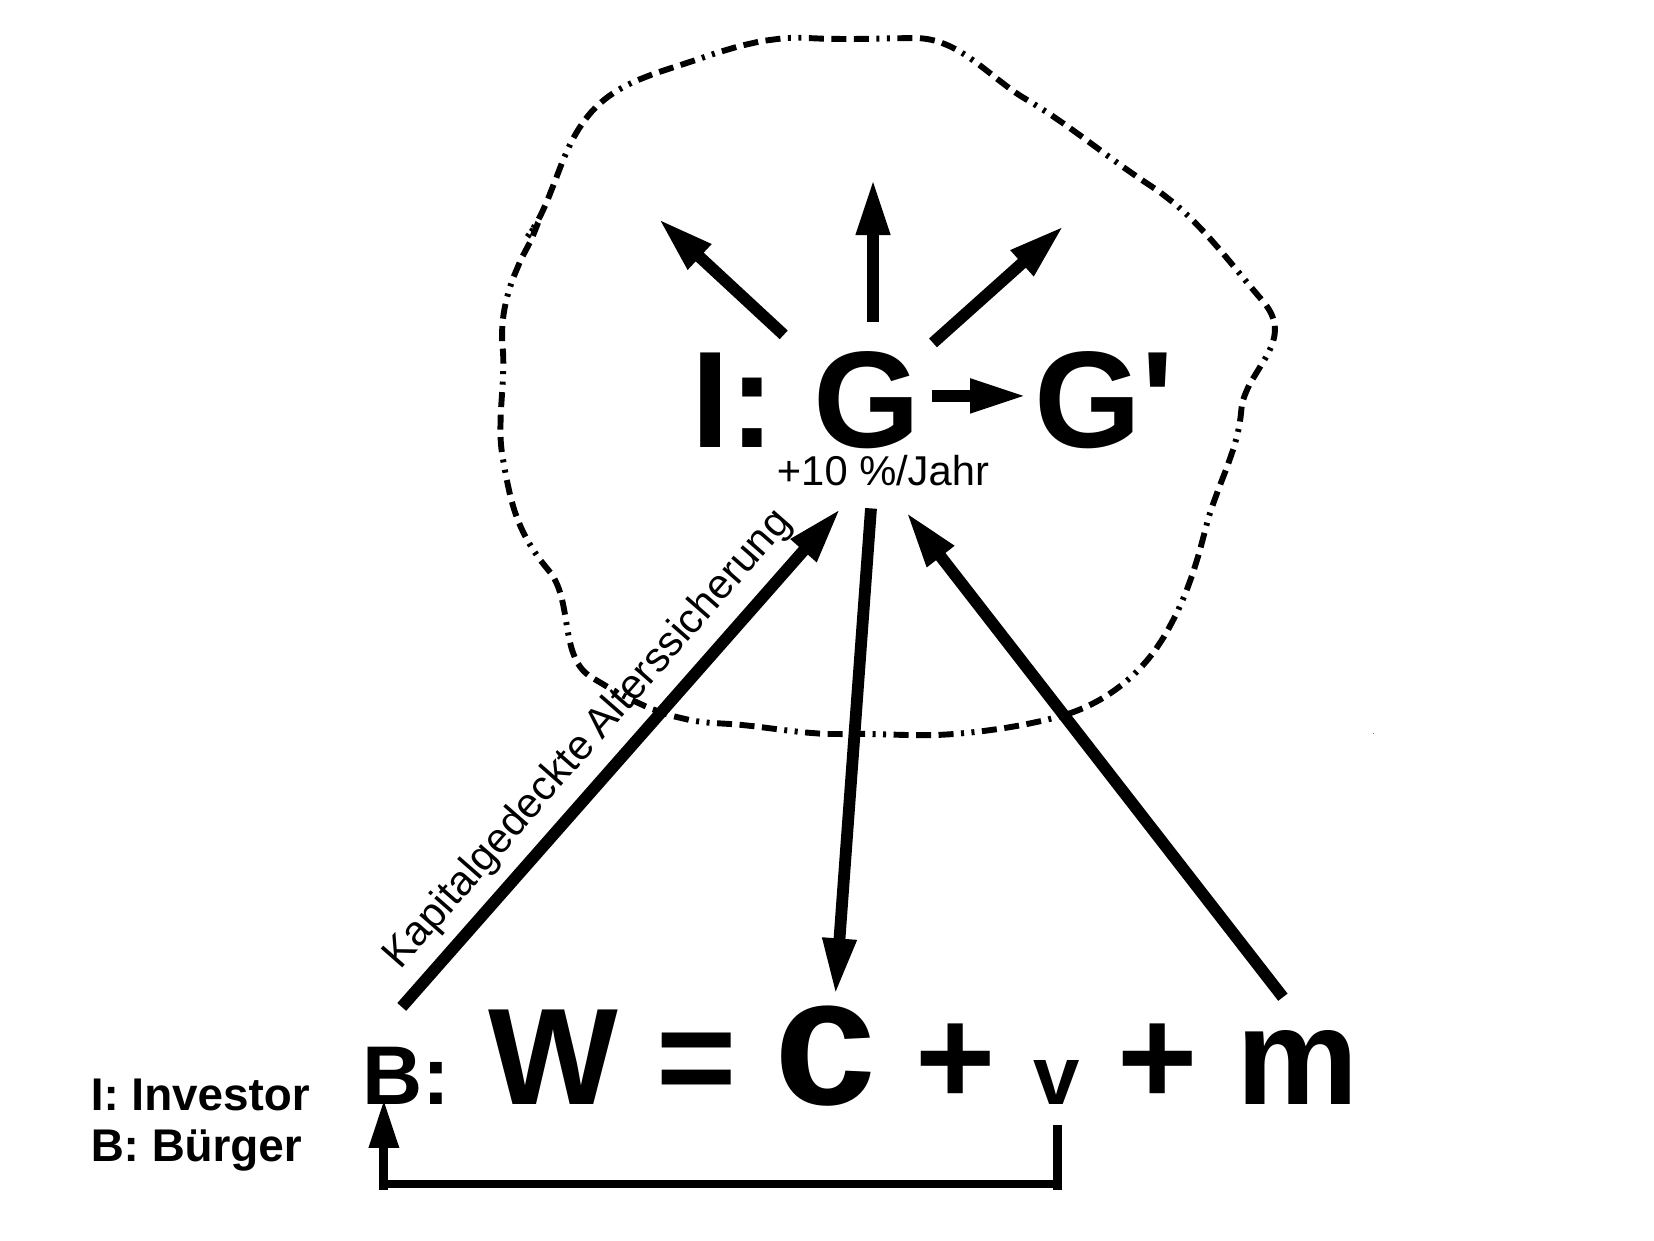

I: G G'
 B: W = c + v + m
+10 %/Jahr
Kapitalgedeckte Alterssicherung
I: Investor
B: Bürger